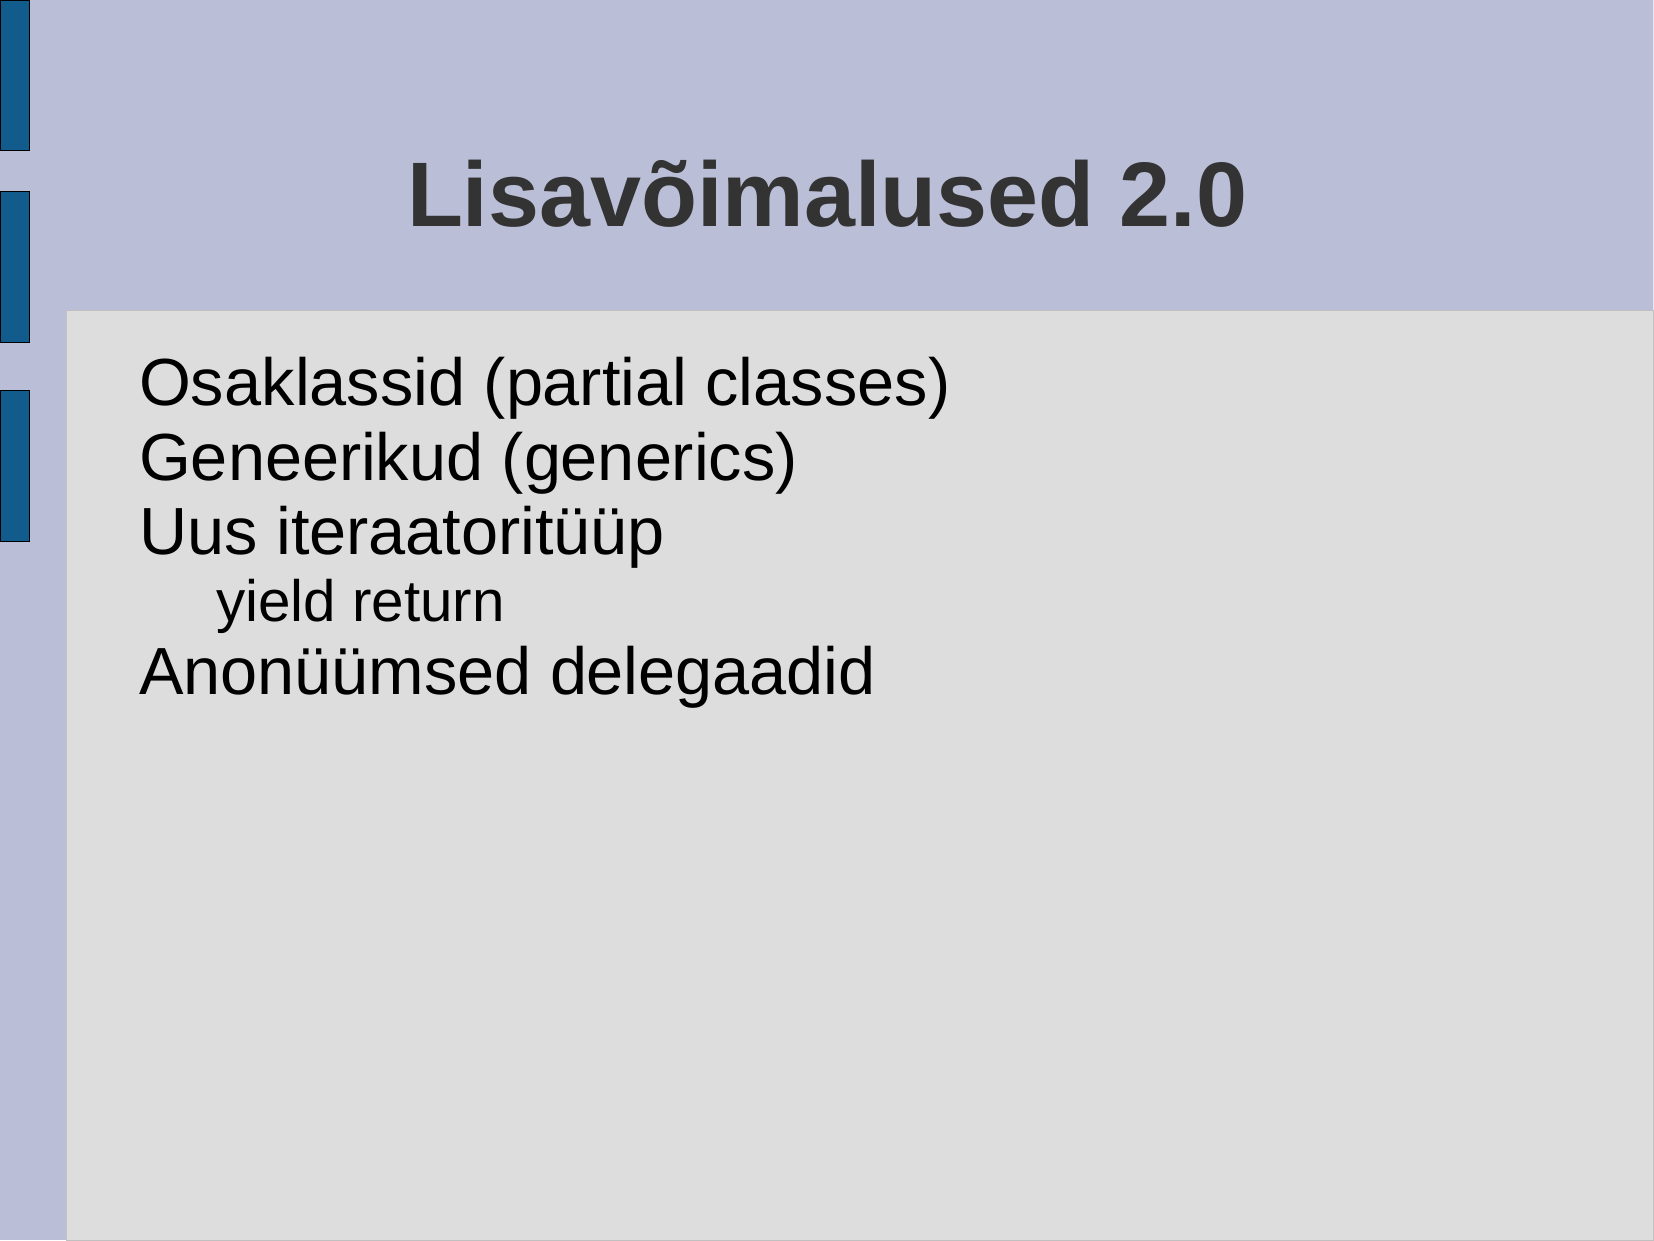

# Lisavõimalused 2.0
Osaklassid (partial classes)
Geneerikud (generics)
Uus iteraatoritüüp
yield return
Anonüümsed delegaadid